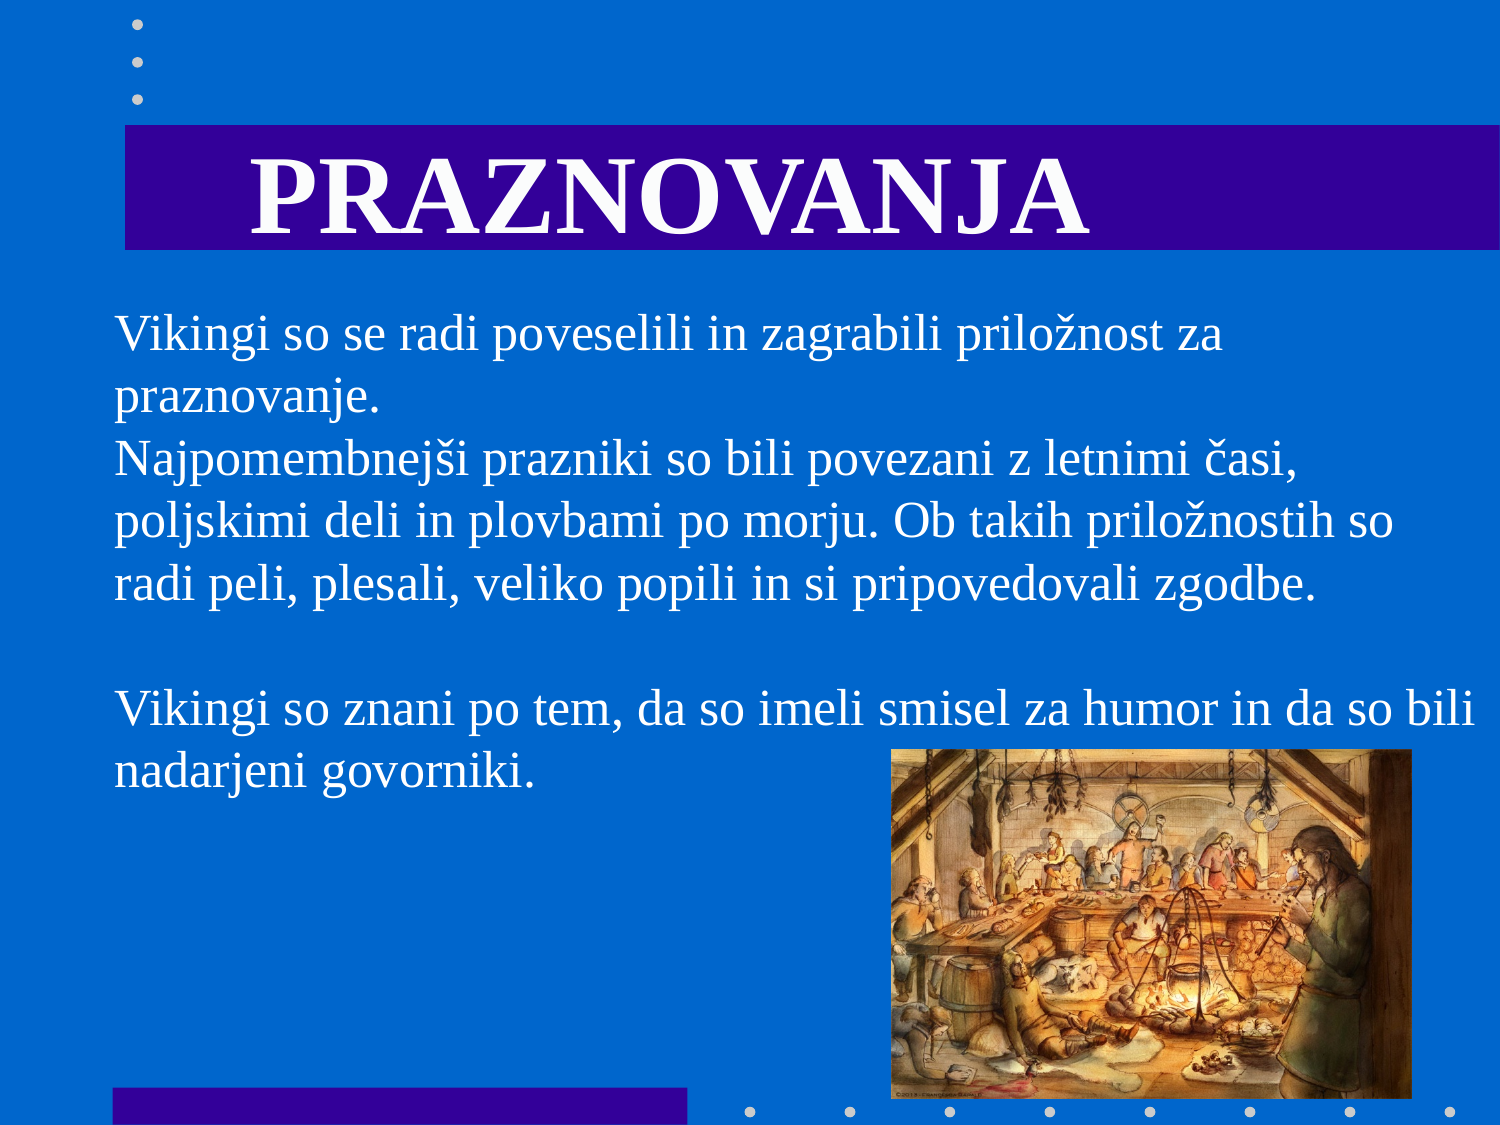

PRAZNOVANJA
Vikingi so se radi poveselili in zagrabili priložnost za praznovanje.
Najpomembnejši prazniki so bili povezani z letnimi časi, poljskimi deli in plovbami po morju. Ob takih priložnostih so radi peli, plesali, veliko popili in si pripovedovali zgodbe.
Vikingi so znani po tem, da so imeli smisel za humor in da so bili nadarjeni govorniki.